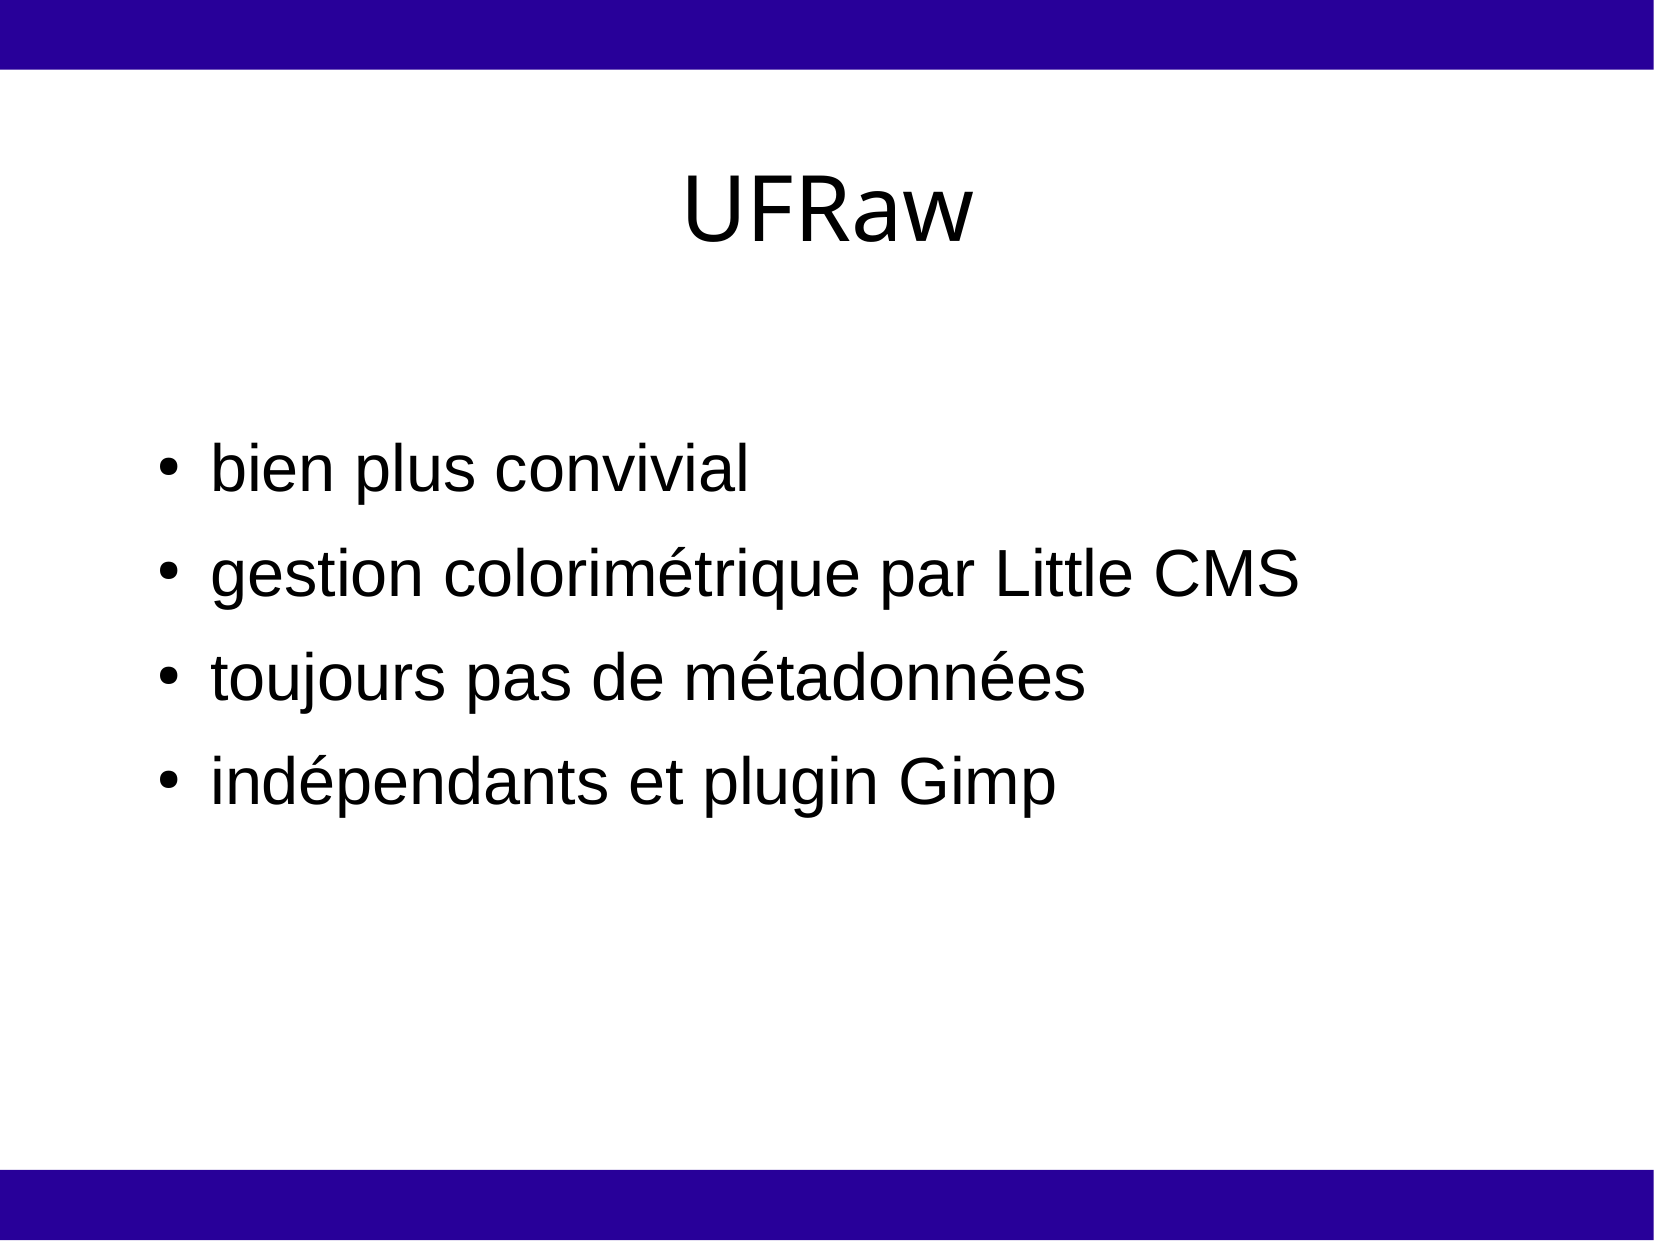

# UFRaw
bien plus convivial
gestion colorimétrique par Little CMS
toujours pas de métadonnées
indépendants et plugin Gimp